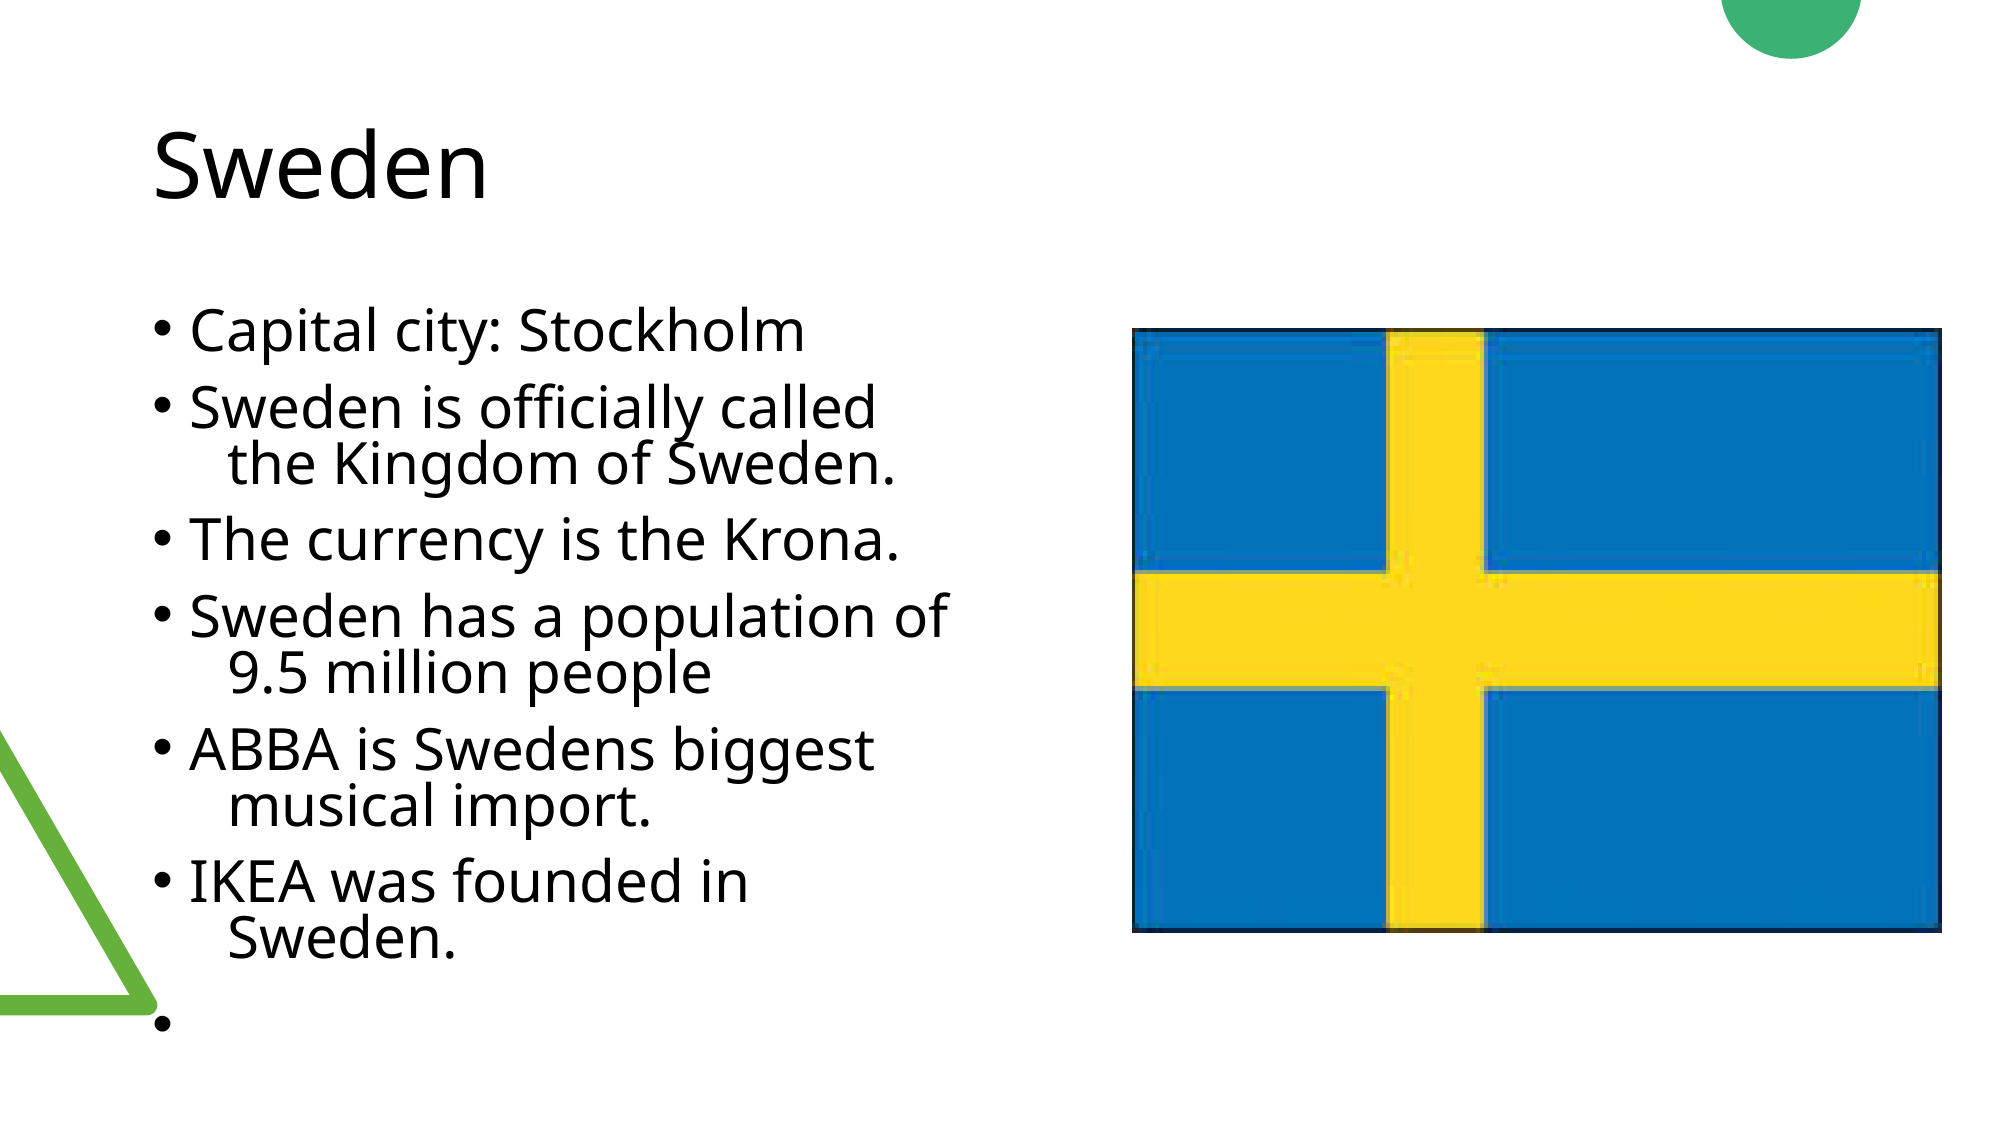

# Sweden
Capital city: Stockholm
Sweden is officially called the Kingdom of Sweden.
The currency is the Krona.
Sweden has a population of 9.5 million people
ABBA is Swedens biggest musical import.
IKEA was founded in Sweden.